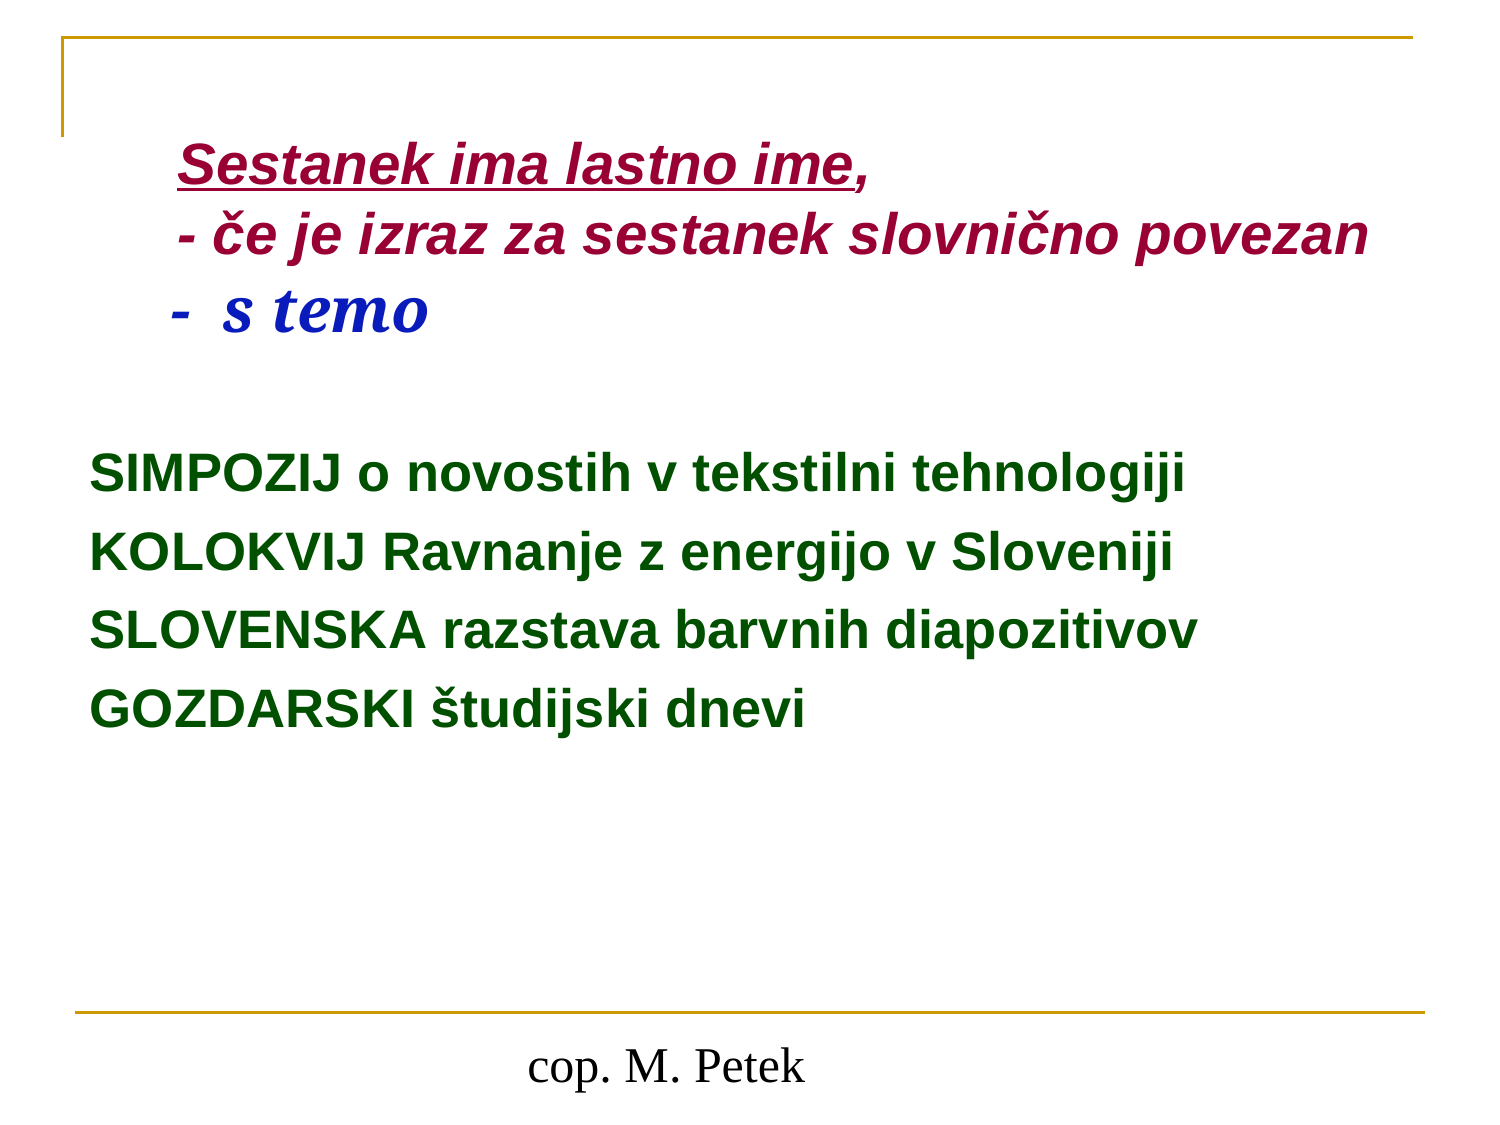

Sestanek ima lastno ime,
- če je izraz za sestanek slovnično povezan
# - s temo
SIMPOZIJ o novostih v tekstilni tehnologiji
KOLOKVIJ Ravnanje z energijo v Sloveniji
SLOVENSKA razstava barvnih diapozitivov
GOZDARSKI študijski dnevi
cop. M. Petek